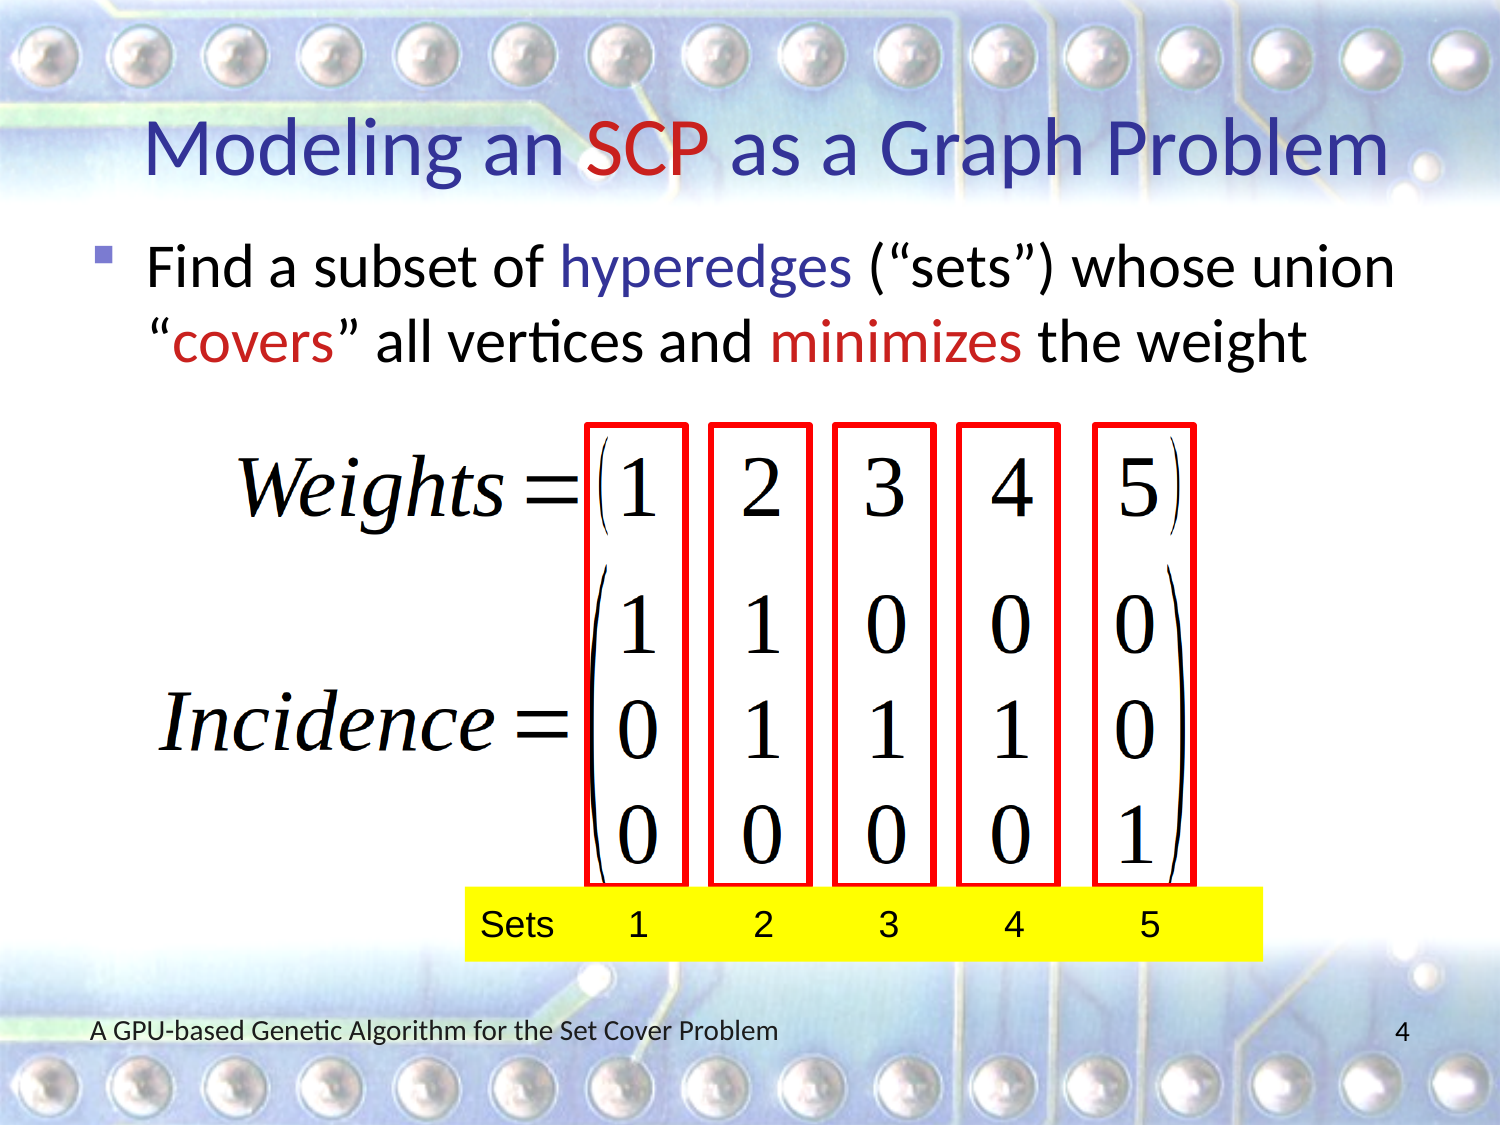

Modeling an SCP as a Graph Problem
# Find a subset of hyperedges (“sets”) whose union “covers” all vertices and minimizes the weight
Sets 1 2 3 4 5
A GPU-based Genetic Algorithm for the Set Cover Problem
4